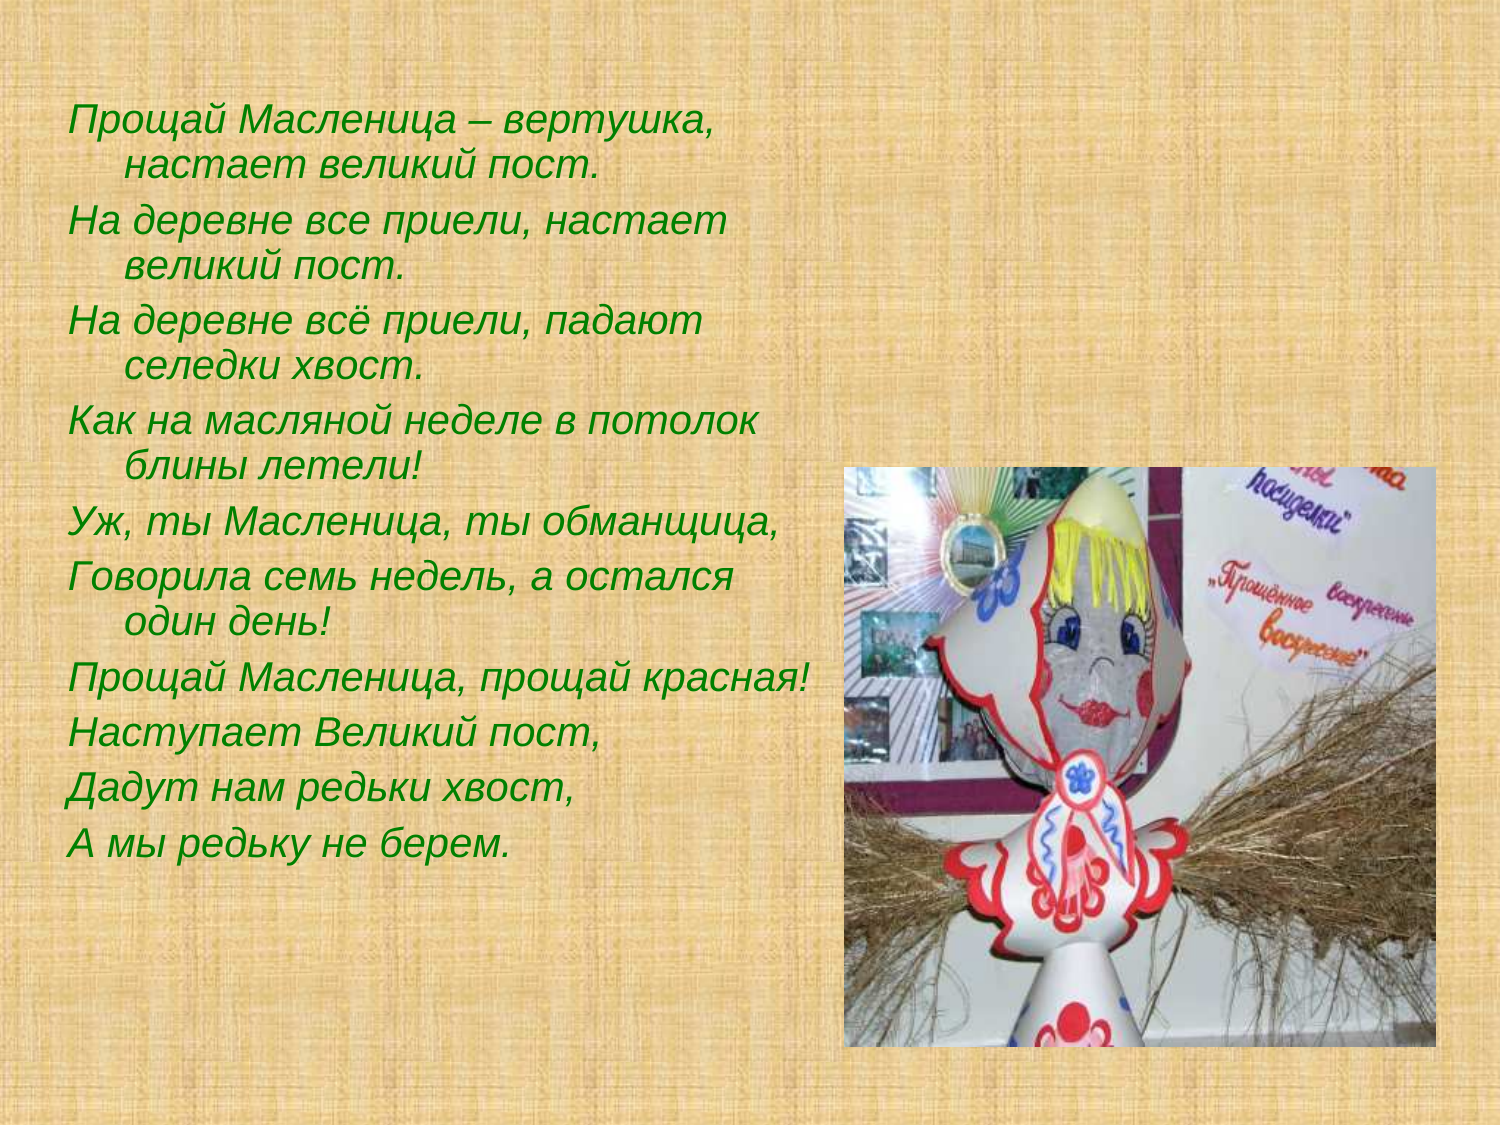

# Прощай Масленица – вертушка, настает великий пост.
На деревне все приели, настает великий пост.
На деревне всё приели, падают селедки хвост.
Как на масляной неделе в потолок блины летели!
Уж, ты Масленица, ты обманщица,
Говорила семь недель, а остался один день!
Прощай Масленица, прощай красная!
Наступает Великий пост,
Дадут нам редьки хвост,
А мы редьку не берем.